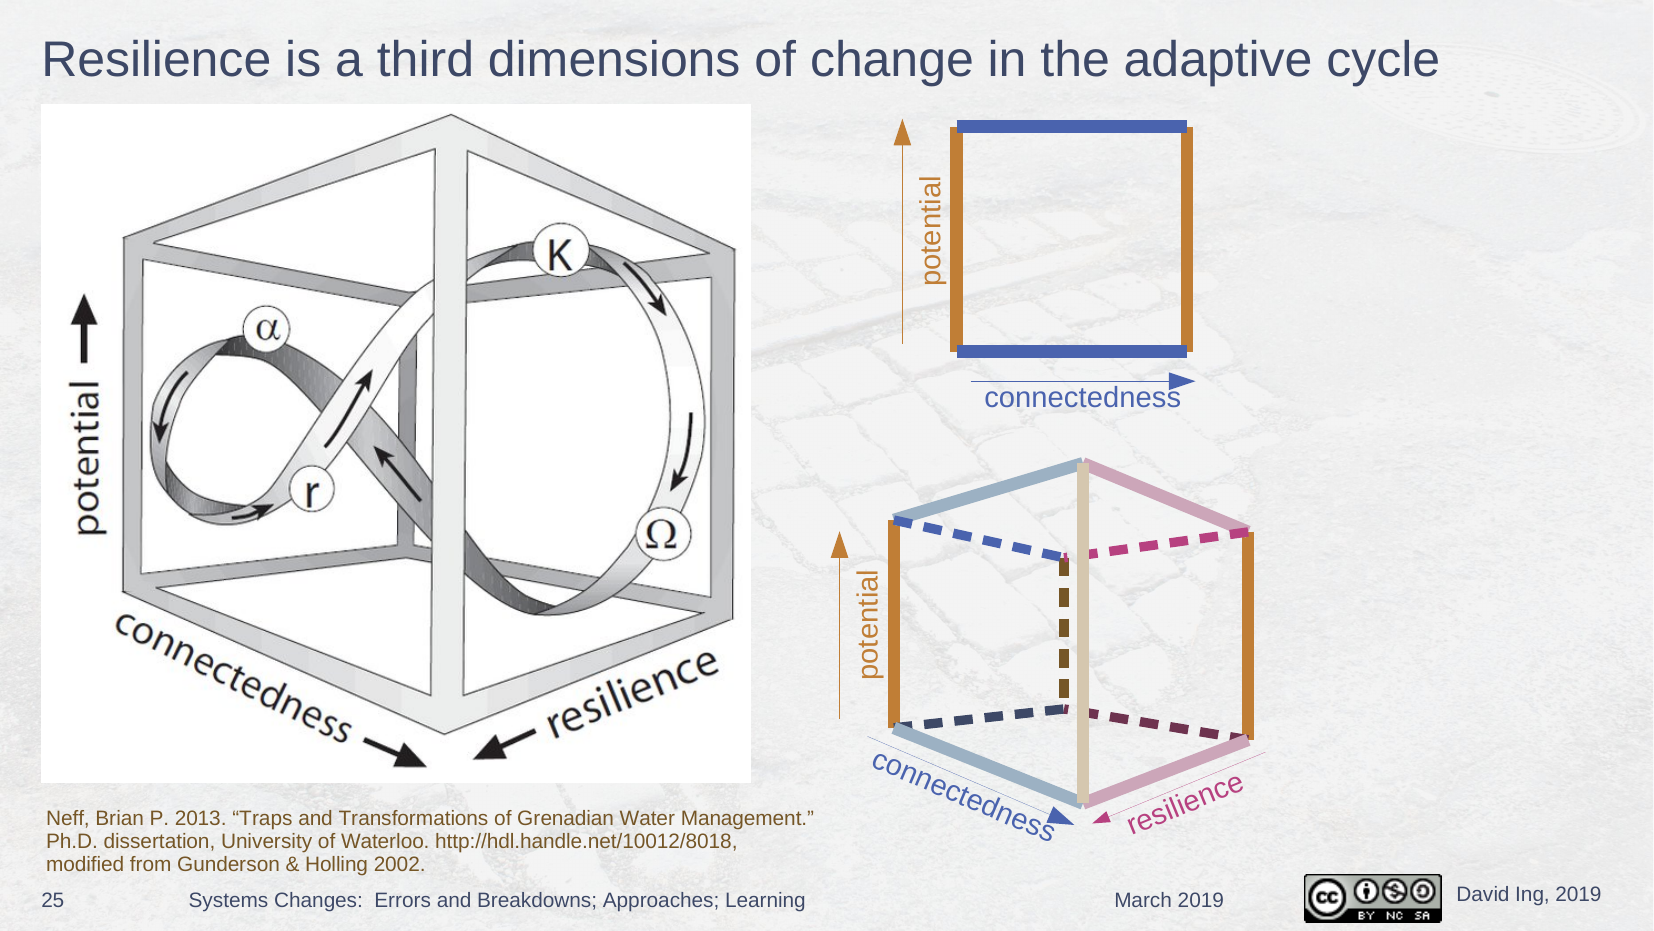

# Resilience is a third dimensions of change in the adaptive cycle
potential
connectedness
potential
connectedness
resilience
Neff, Brian P. 2013. “Traps and Transformations of Grenadian Water Management.” Ph.D. dissertation, University of Waterloo. http://hdl.handle.net/10012/8018,
modified from Gunderson & Holling 2002.
Systems Changes: Errors and Breakdowns; Approaches; Learning
March 2019